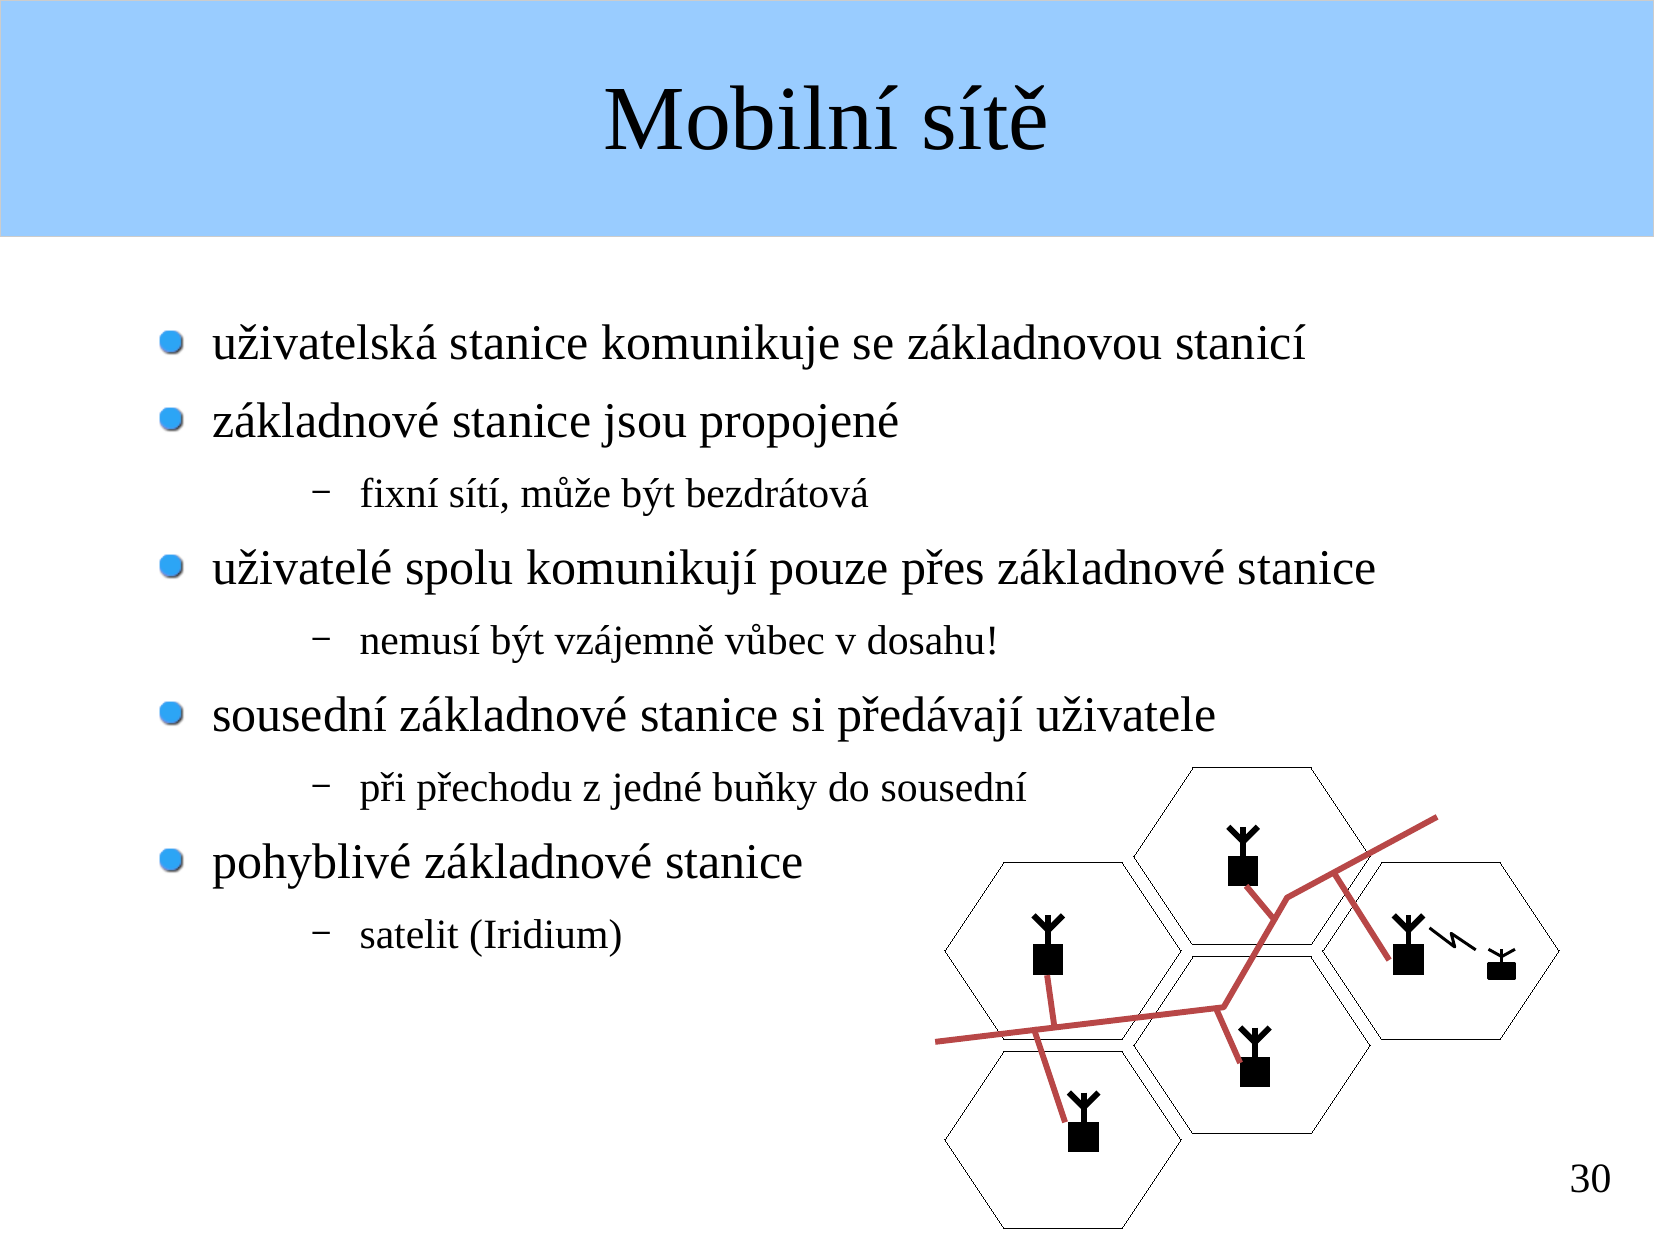

Mobilní sítě
# uživatelská stanice komunikuje se základnovou stanicí
základnové stanice jsou propojené
fixní sítí, může být bezdrátová
uživatelé spolu komunikují pouze přes základnové stanice
nemusí být vzájemně vůbec v dosahu!
sousední základnové stanice si předávají uživatele
při přechodu z jedné buňky do sousední
pohyblivé základnové stanice
satelit (Iridium)